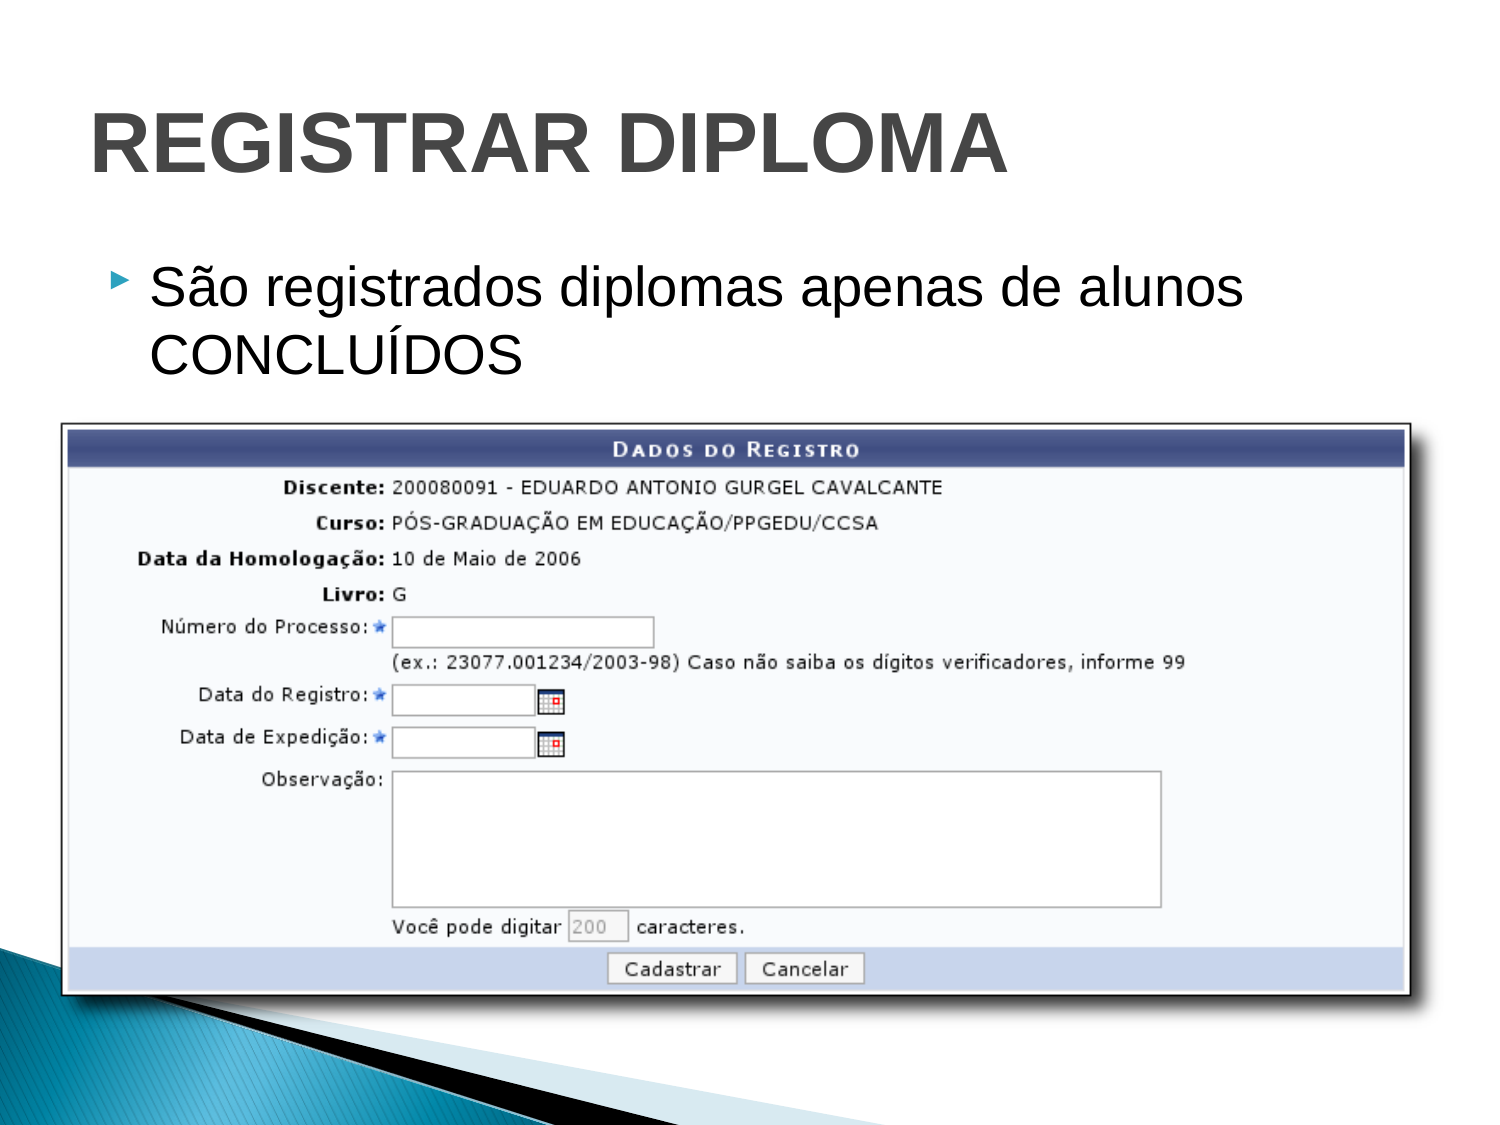

# REGISTRAR DIPLOMA
São registrados diplomas apenas de alunos CONCLUÍDOS